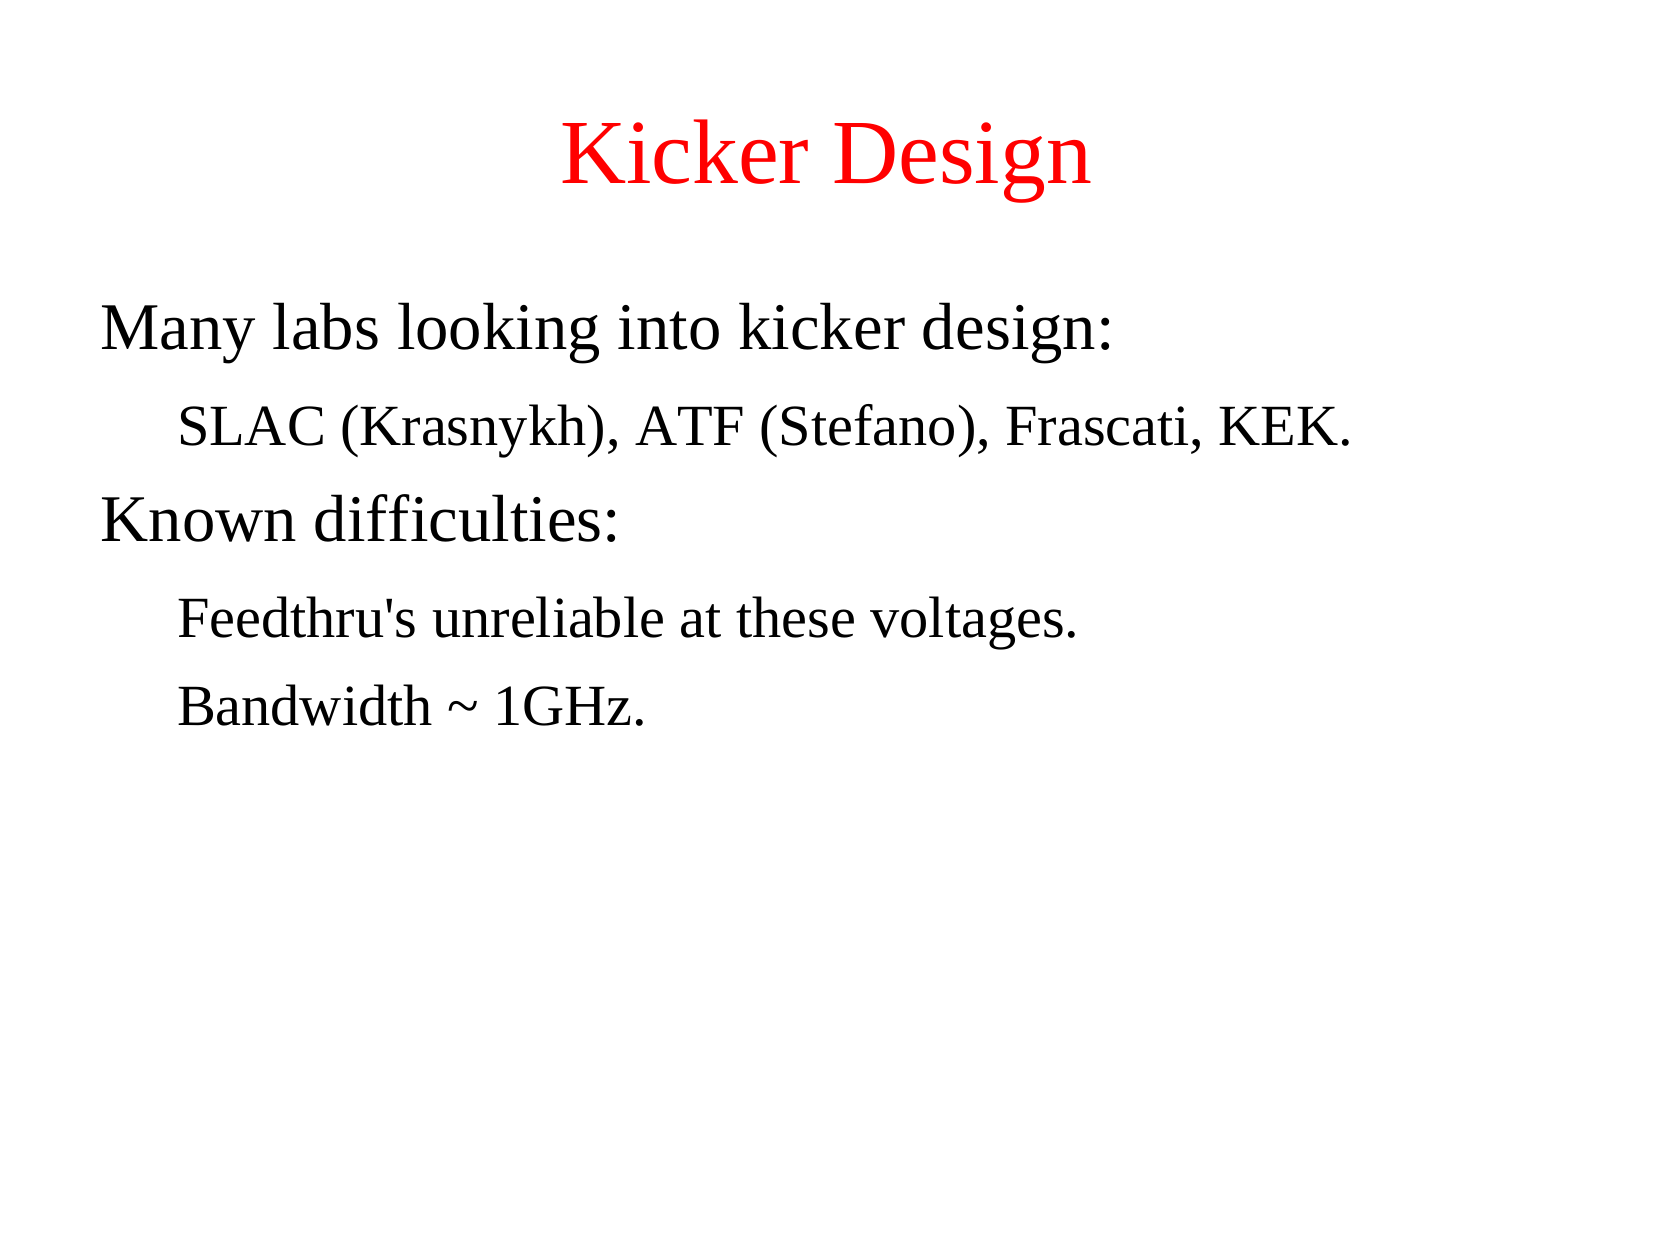

# Kicker Design
Many labs looking into kicker design:
SLAC (Krasnykh), ATF (Stefano), Frascati, KEK.
Known difficulties:
Feedthru's unreliable at these voltages.
Bandwidth ~ 1GHz.